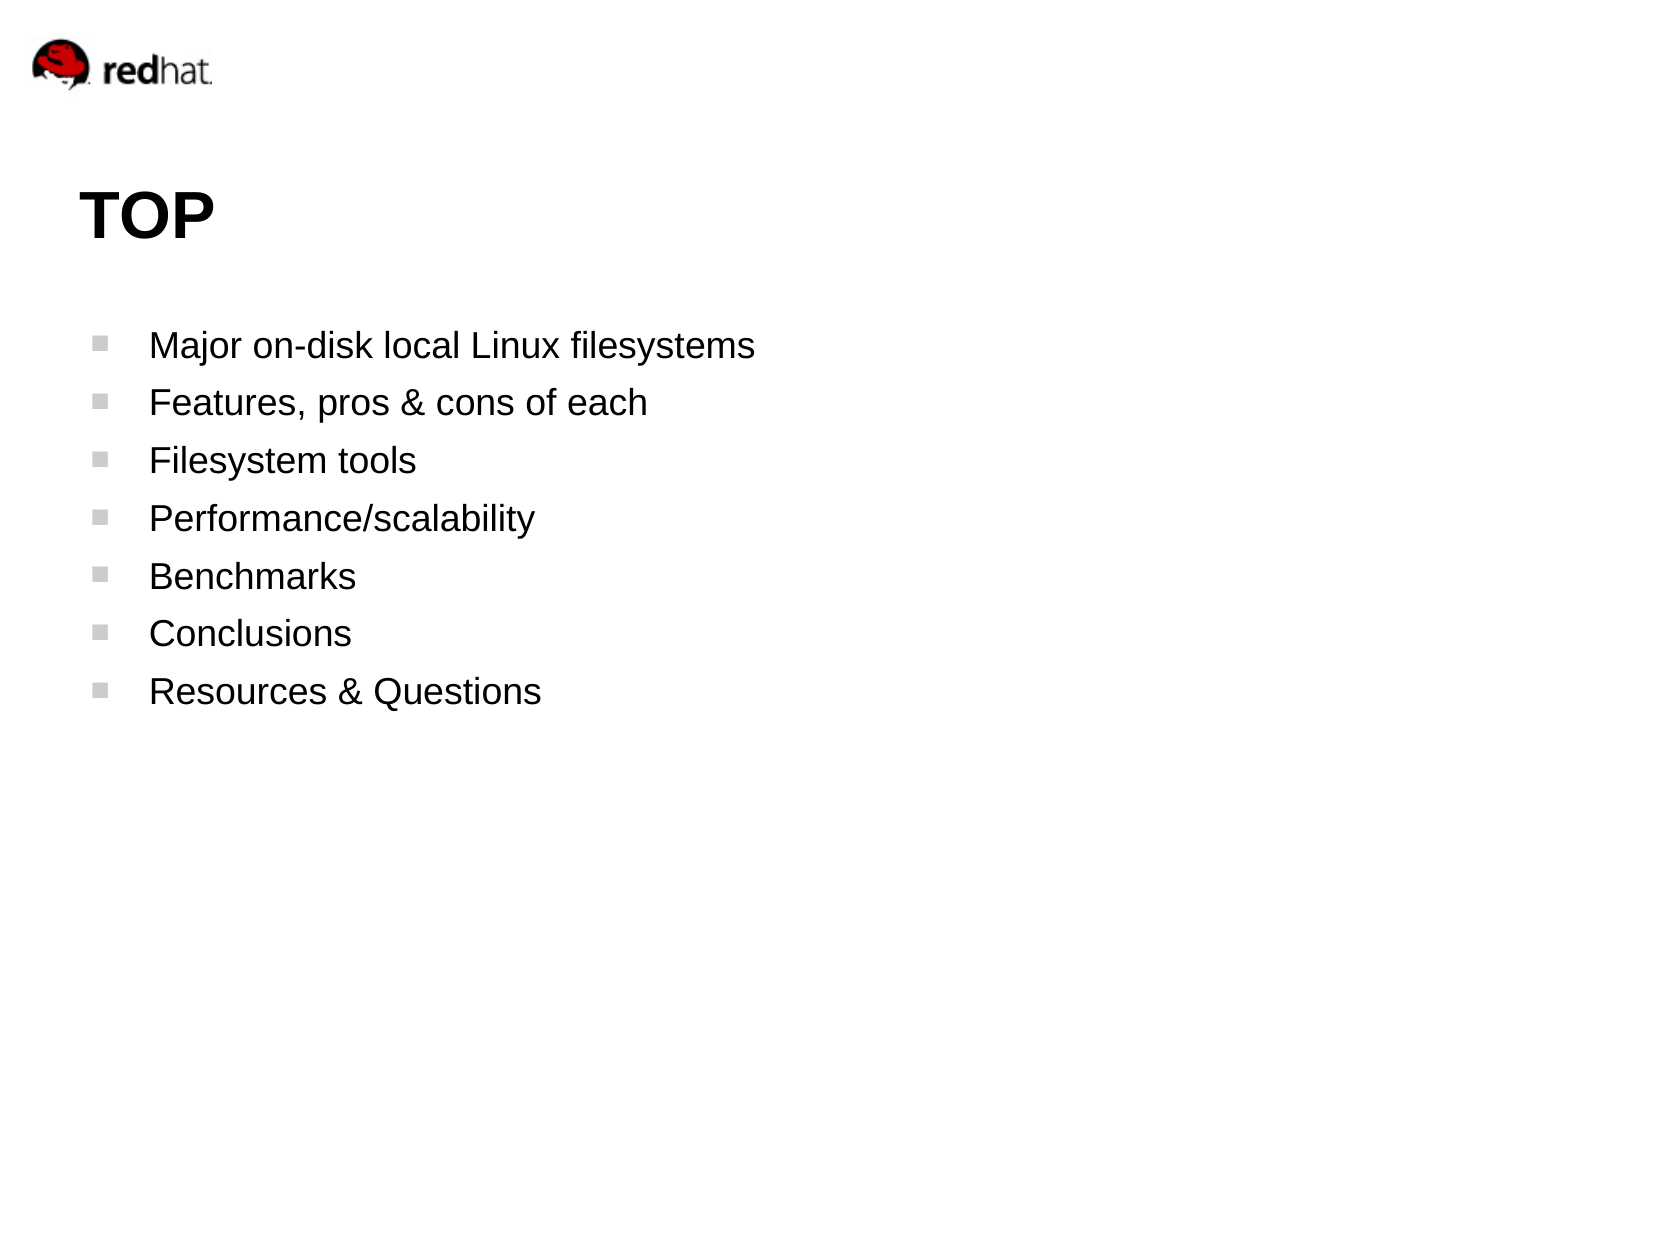

# TOP
Major on-disk local Linux filesystems
Features, pros & cons of each
Filesystem tools
Performance/scalability
Benchmarks
Conclusions
Resources & Questions